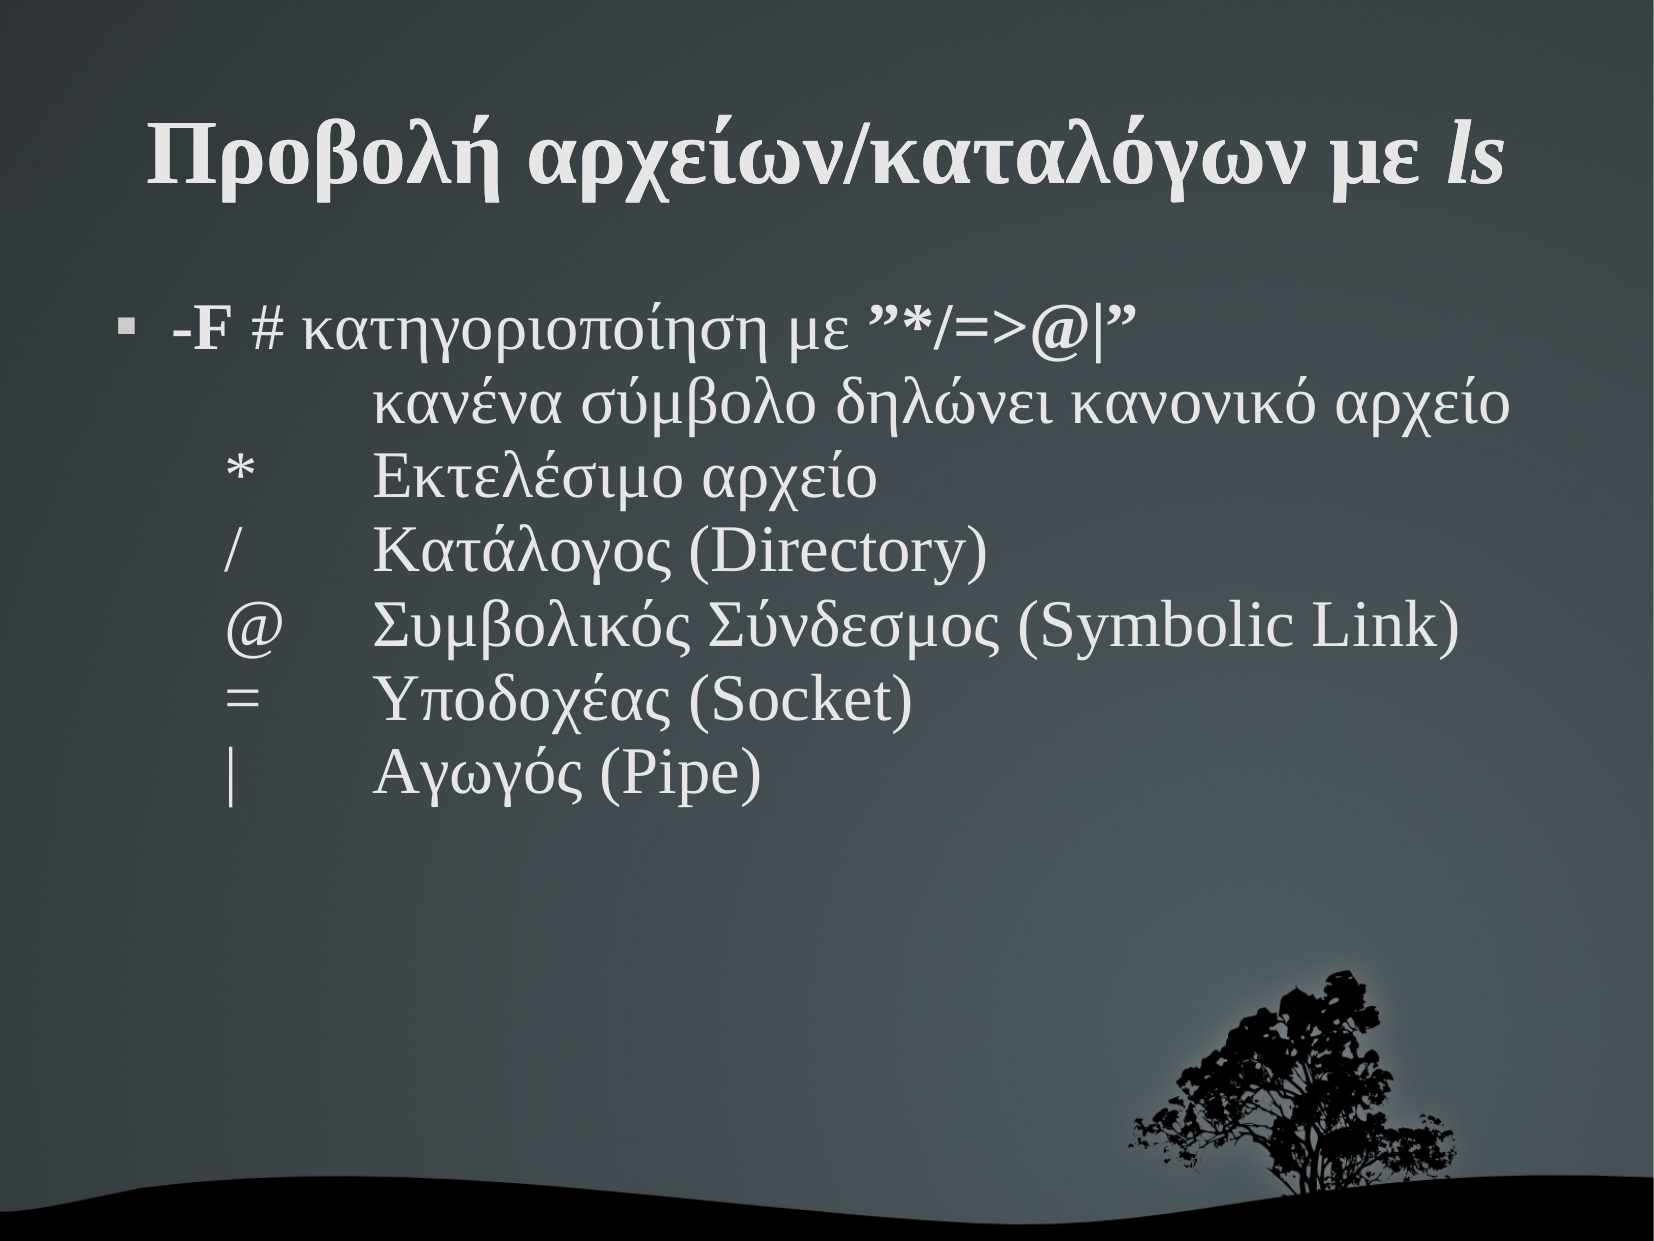

Προβολή αρχείων/καταλόγων με ls
Προβολή αρχείων/καταλόγων με ls
# -F # κατηγοριοποίηση με ”*/=>@|” κανένα σύμβολο δηλώνει κανονικό αρχείο *		Εκτελέσιμο αρχείο /		Κατάλογος (Directory) @		Συμβολικός Σύνδεσμος (Symbolic Link) =		Υποδοχέας (Socket) |		Αγωγός (Pipe)